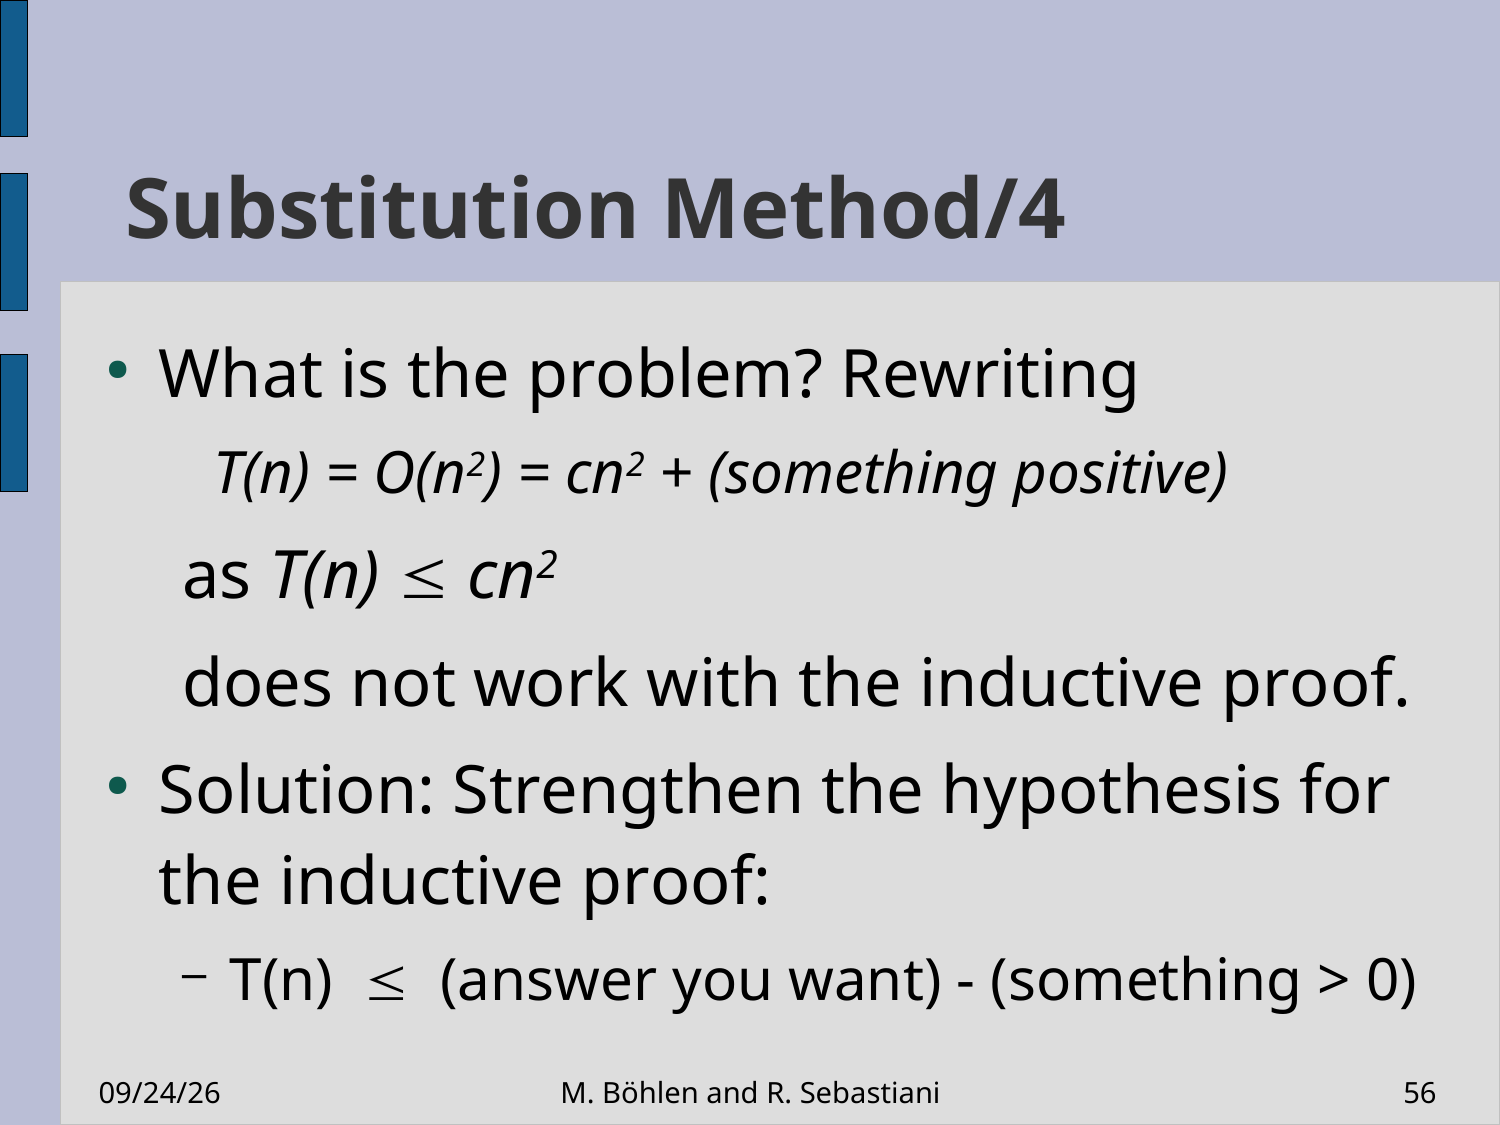

# Substitution Method/4
What is the problem? Rewriting
 T(n) = O(n2) = cn2 + (something positive)
as T(n)  cn2
does not work with the inductive proof.
Solution: Strengthen the hypothesis for the inductive proof:
T(n)  (answer you want) - (something > 0)
M. Böhlen and R. Sebastiani
56